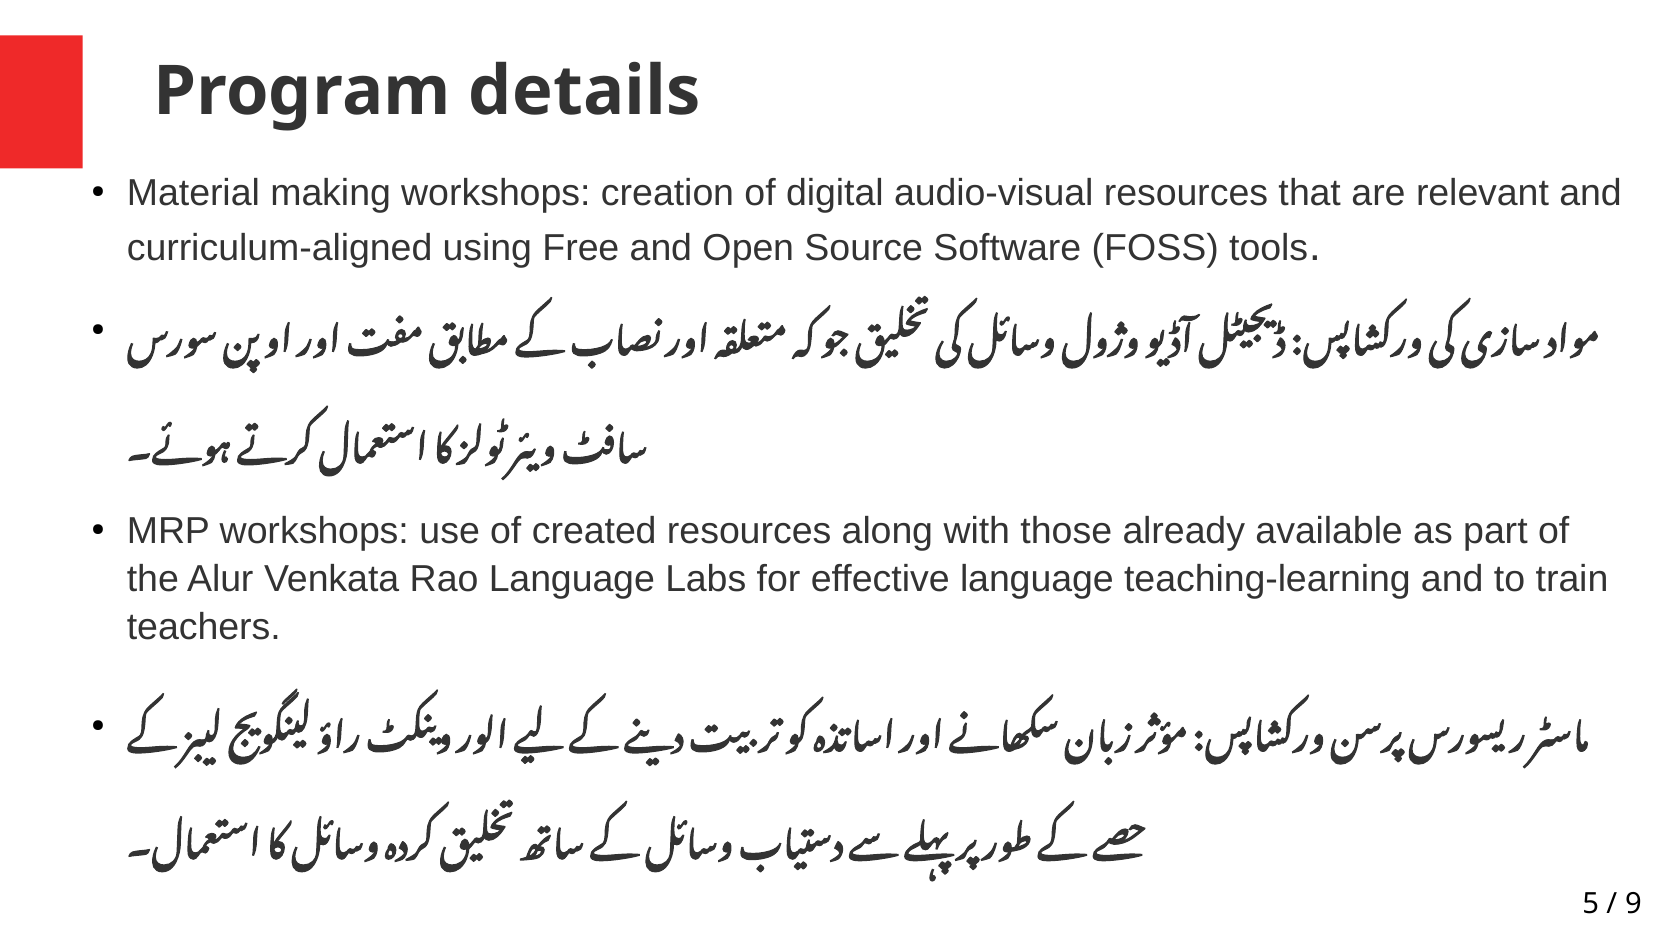

# Program details
Material making workshops: creation of digital audio-visual resources that are relevant and curriculum-aligned using Free and Open Source Software (FOSS) tools.
مواد سازی کی ورکشاپس: ڈیجیٹل آڈیو وژول وسائل کی تخلیق جو کہ متعلقہ اور نصاب کے مطابق مفت اور اوپن سورس سافٹ ویئر ٹولز کا استعمال کرتے ہوئے۔
MRP workshops: use of created resources along with those already available as part of the Alur Venkata Rao Language Labs for effective language teaching-learning and to train teachers.
ماسٹر ریسورس پرسن ورکشاپس: مؤثر زبان سکھانے اور اساتذہ کو تربیت دینے کے لیے الور وینکٹ راؤ لینگویج لیبز کے حصے کے طور پر پہلے سے دستیاب وسائل کے ساتھ تخلیق کردہ وسائل کا استعمال۔
5